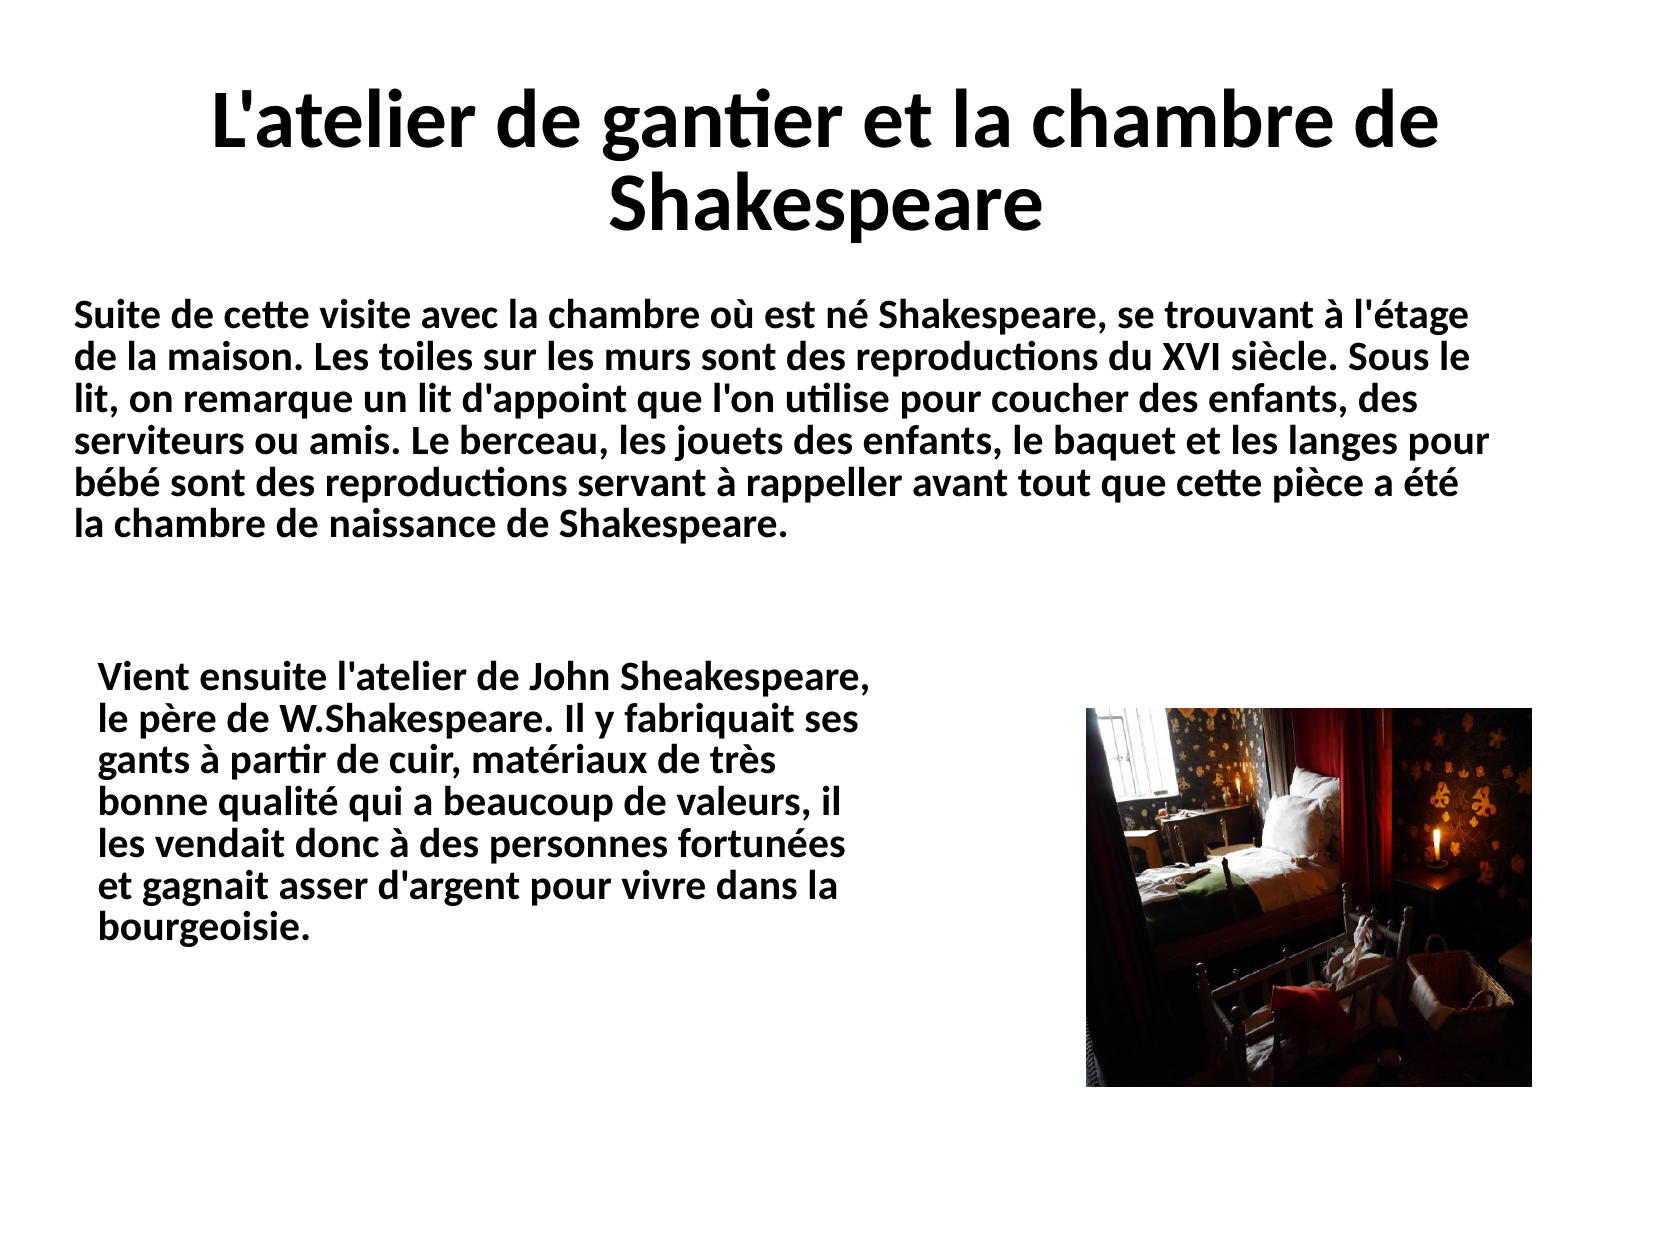

L'atelier de gantier et la chambre de Shakespeare
Suite de cette visite avec la chambre où est né Shakespeare, se trouvant à l'étage de la maison. Les toiles sur les murs sont des reproductions du XVI siècle. Sous le lit, on remarque un lit d'appoint que l'on utilise pour coucher des enfants, des serviteurs ou amis. Le berceau, les jouets des enfants, le baquet et les langes pour bébé sont des reproductions servant à rappeller avant tout que cette pièce a été la chambre de naissance de Shakespeare.
Vient ensuite l'atelier de John Sheakespeare, le père de W.Shakespeare. Il y fabriquait ses gants à partir de cuir, matériaux de très bonne qualité qui a beaucoup de valeurs, il les vendait donc à des personnes fortunées et gagnait asser d'argent pour vivre dans la bourgeoisie.